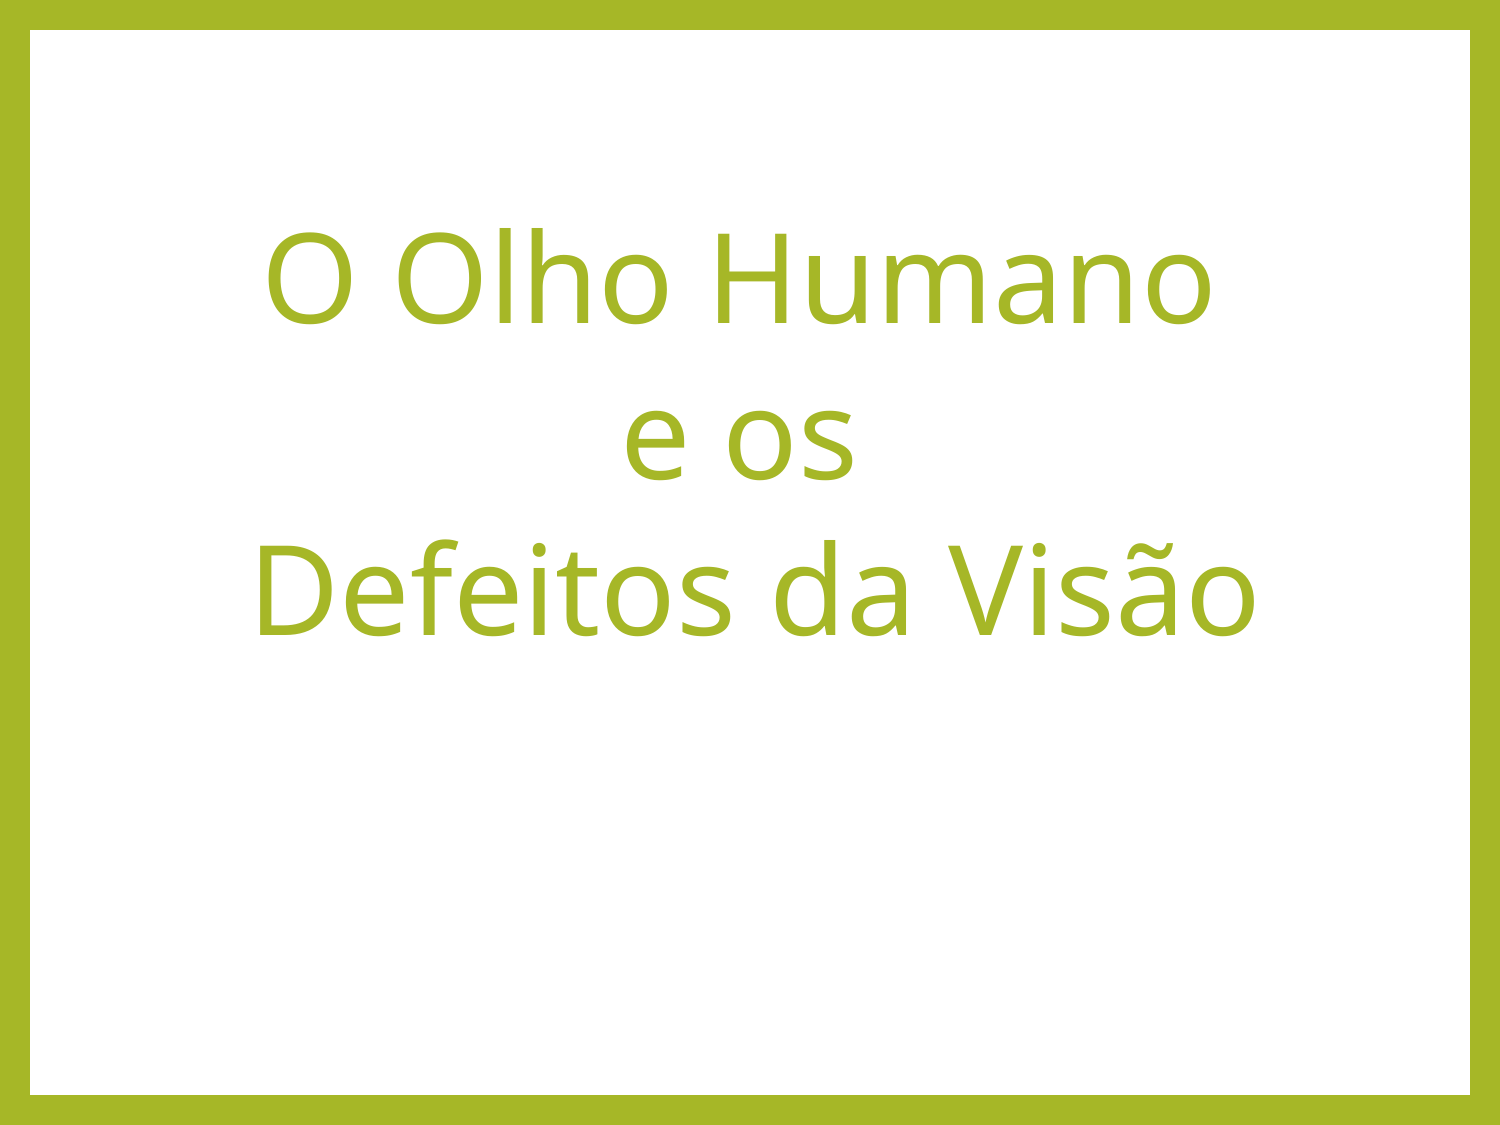

# O Olho Humano
e os
Defeitos da Visão